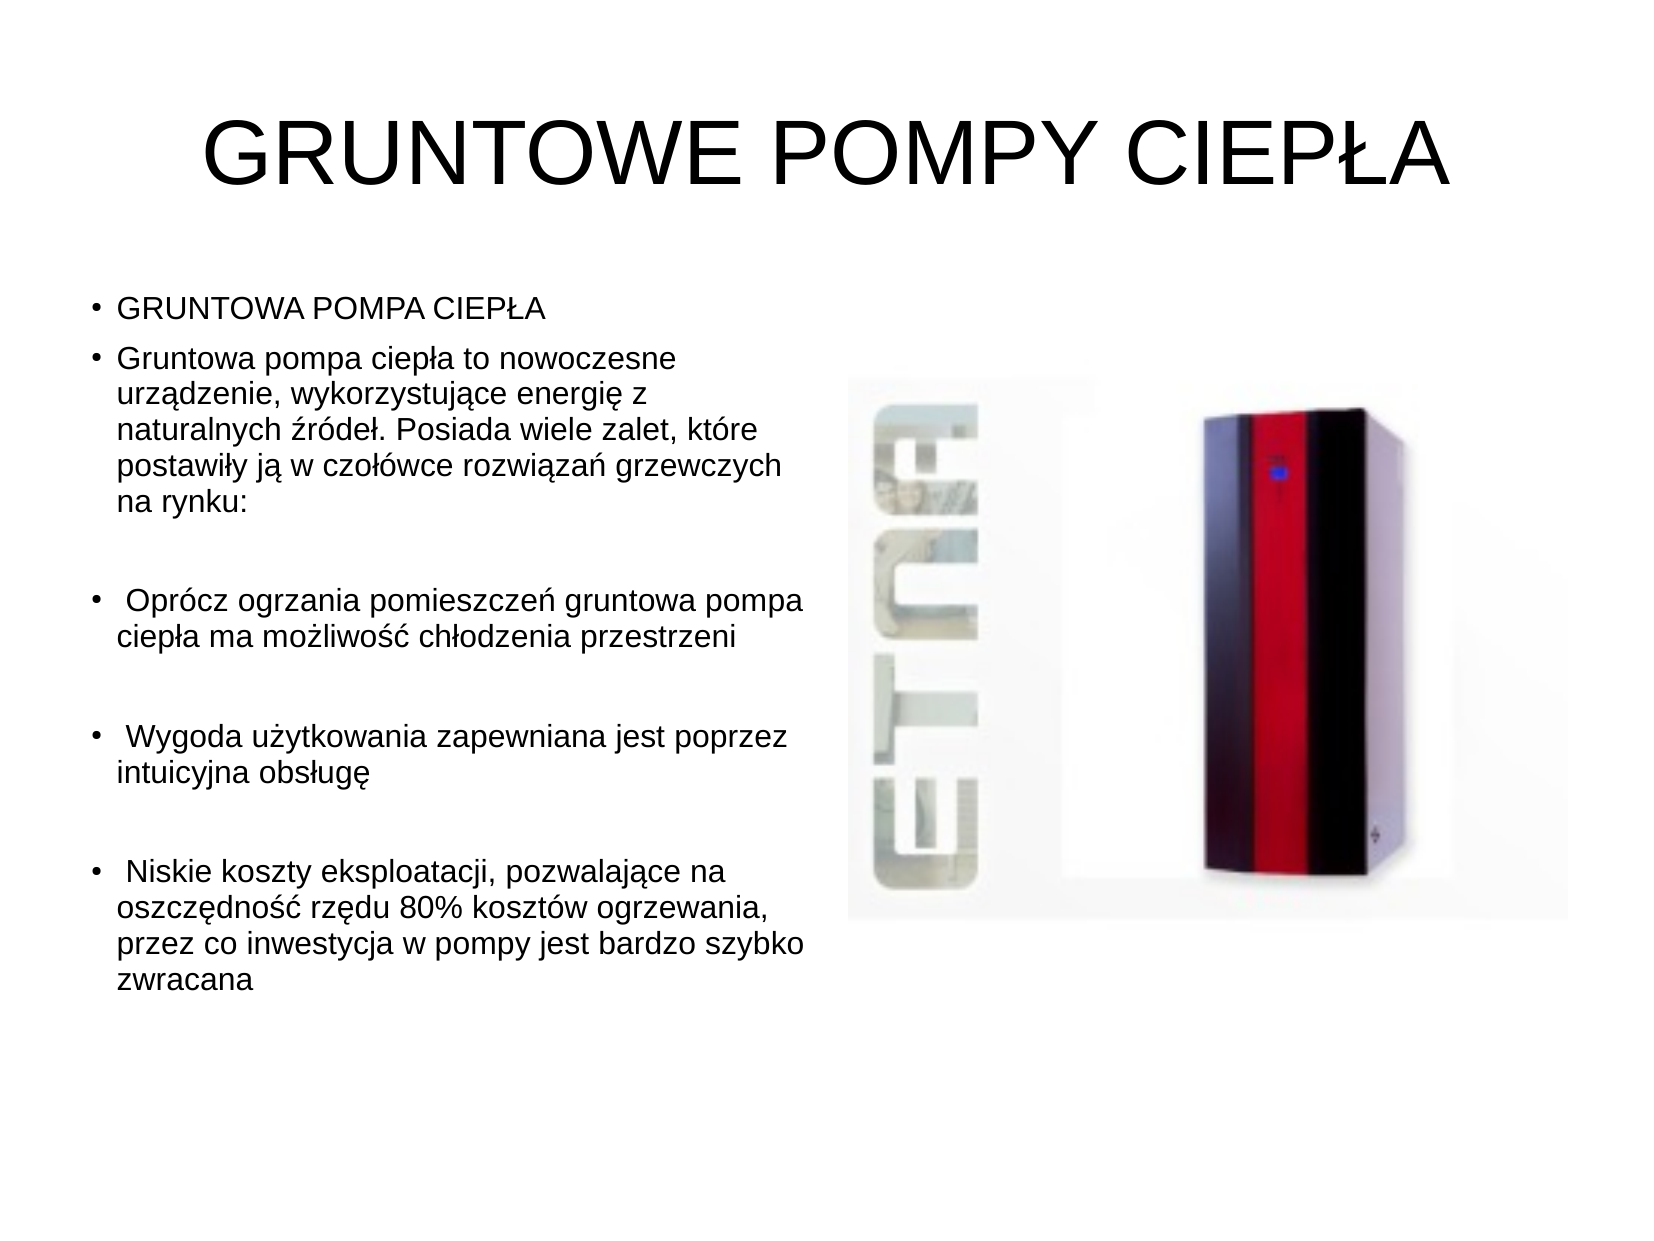

# GRUNTOWE POMPY CIEPŁA
GRUNTOWA POMPA CIEPŁA
Gruntowa pompa ciepła to nowoczesne urządzenie, wykorzystujące energię z naturalnych źródeł. Posiada wiele zalet, które postawiły ją w czołówce rozwiązań grzewczych na rynku:
 Oprócz ogrzania pomieszczeń gruntowa pompa ciepła ma możliwość chłodzenia przestrzeni
 Wygoda użytkowania zapewniana jest poprzez intuicyjna obsługę
 Niskie koszty eksploatacji, pozwalające na oszczędność rzędu 80% kosztów ogrzewania, przez co inwestycja w pompy jest bardzo szybko zwracana